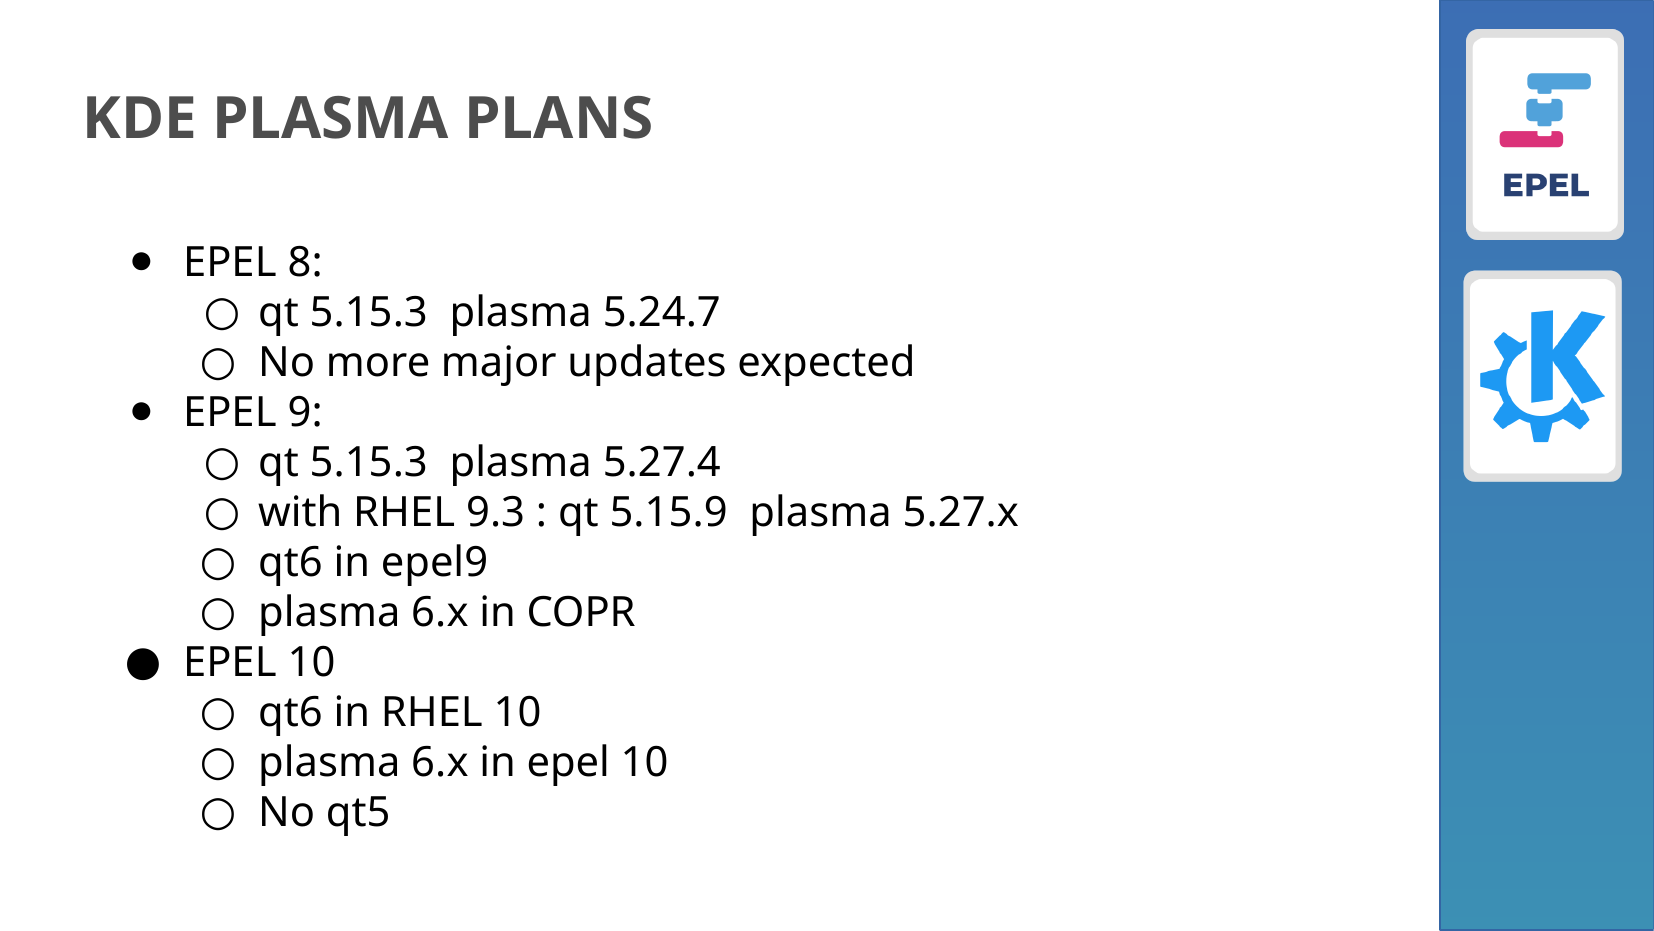

KDE PLASMA PLANS
EPEL 8:
qt 5.15.3 plasma 5.24.7
No more major updates expected
EPEL 9:
qt 5.15.3 plasma 5.27.4
with RHEL 9.3 : qt 5.15.9 plasma 5.27.x
qt6 in epel9
plasma 6.x in COPR
EPEL 10
qt6 in RHEL 10
plasma 6.x in epel 10
No qt5